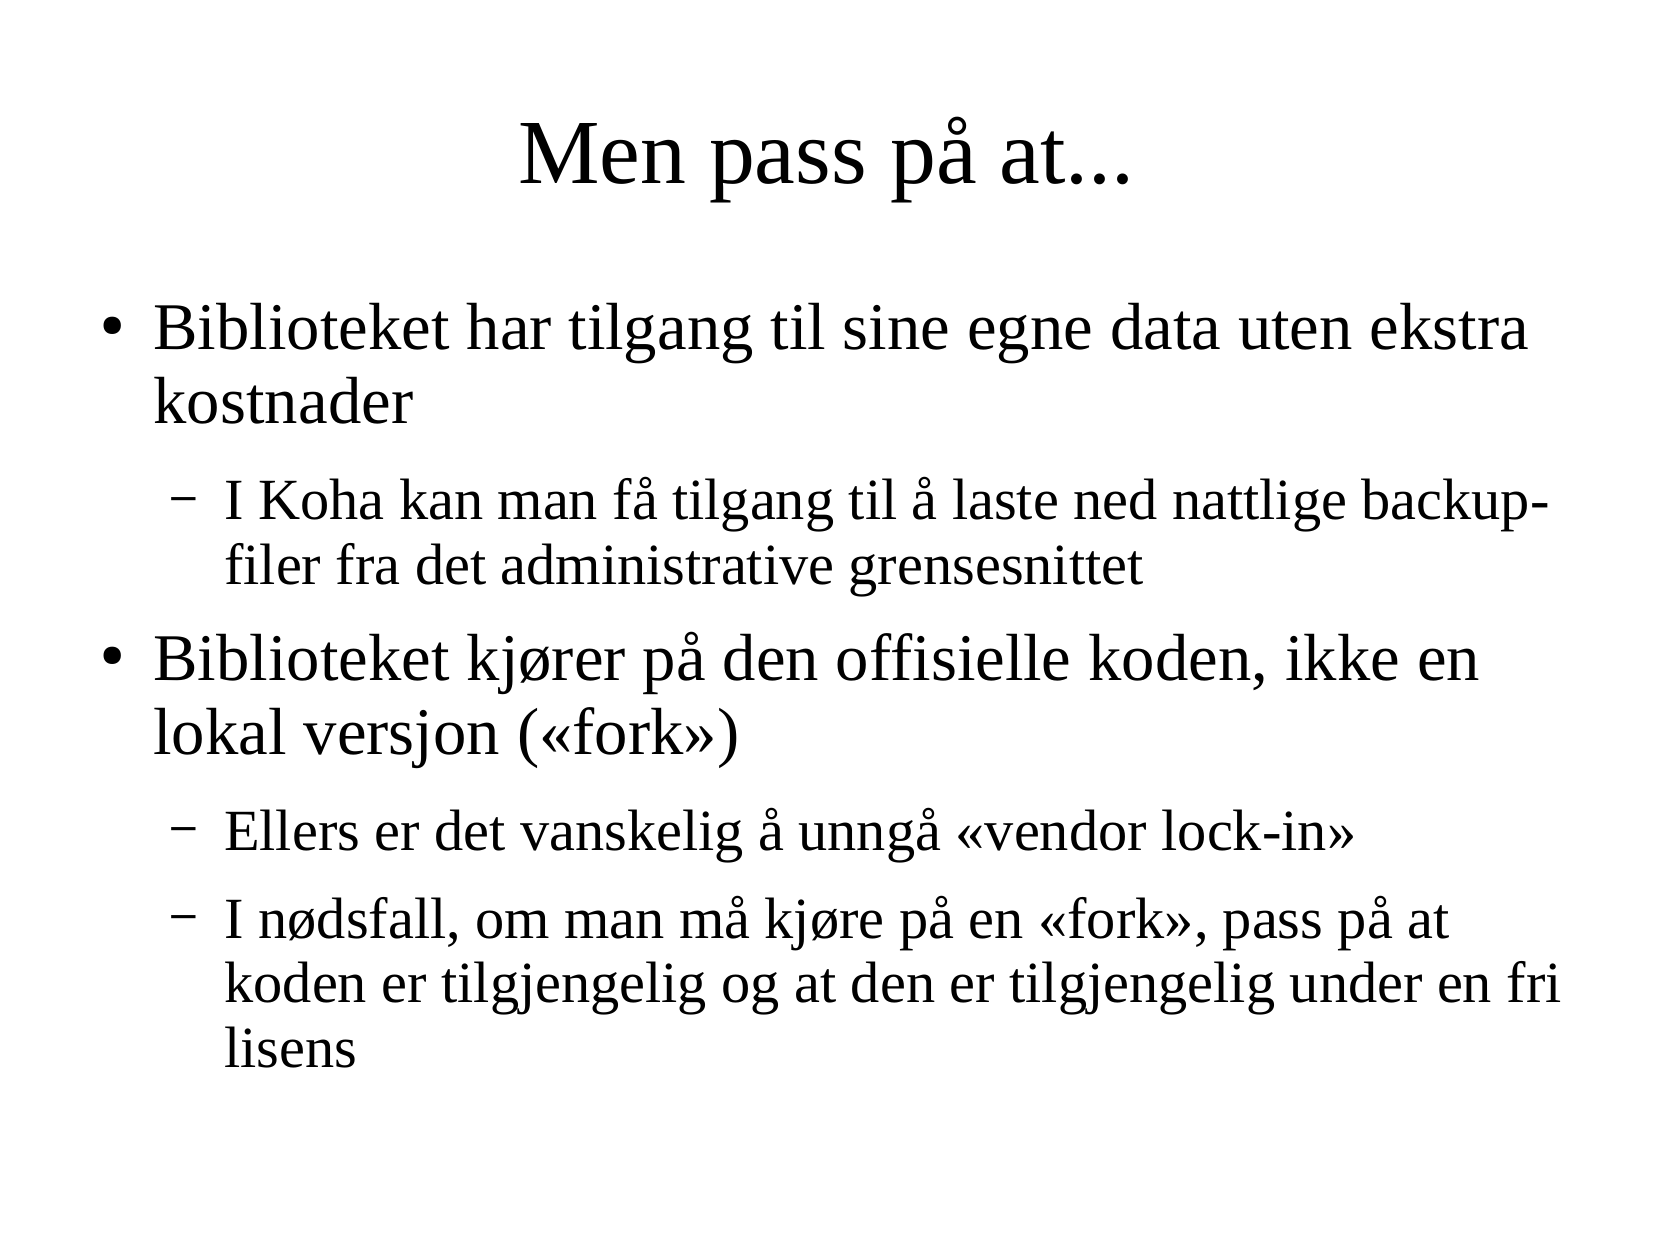

# Men pass på at...
Biblioteket har tilgang til sine egne data uten ekstra kostnader
I Koha kan man få tilgang til å laste ned nattlige backup-filer fra det administrative grensesnittet
Biblioteket kjører på den offisielle koden, ikke en lokal versjon («fork»)
Ellers er det vanskelig å unngå «vendor lock-in»
I nødsfall, om man må kjøre på en «fork», pass på at koden er tilgjengelig og at den er tilgjengelig under en fri lisens